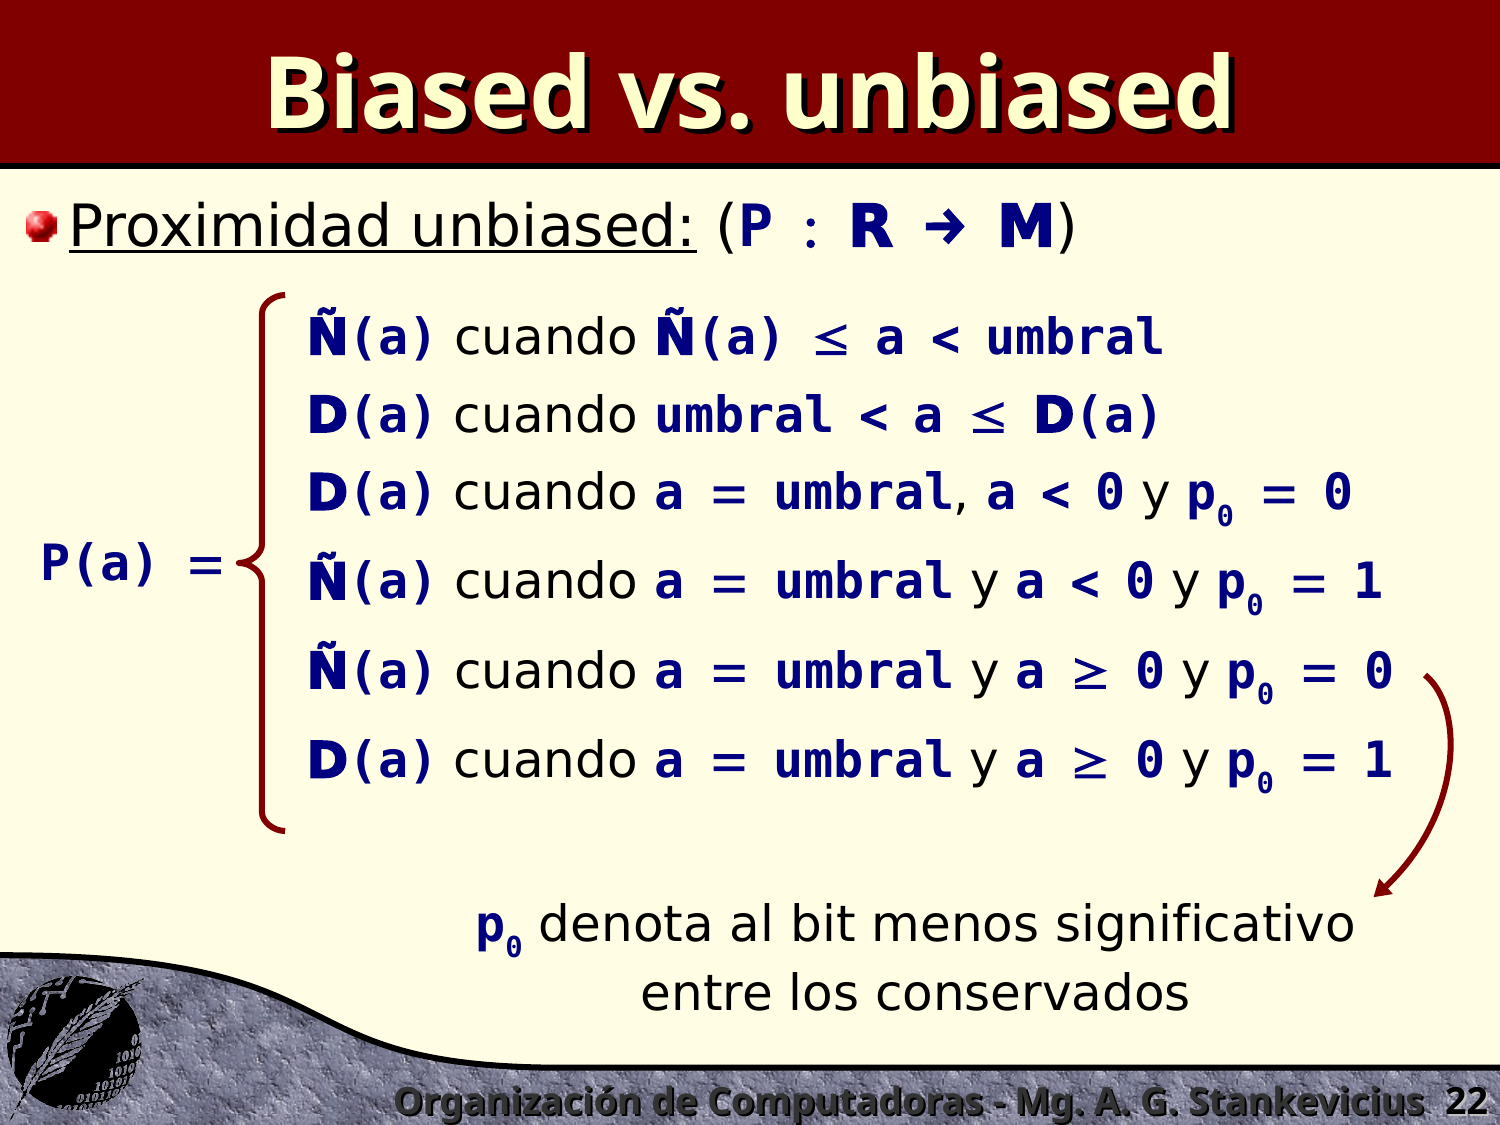

# Biased vs. unbiased
Proximidad unbiased: (P : R → M)
Ñ(a) cuando Ñ(a) ≤ a < umbral
D(a) cuando umbral < a ≤ D(a)
D(a) cuando a = umbral, a < 0 y p0 = 0
Ñ(a) cuando a = umbral y a < 0 y p0 = 1
Ñ(a) cuando a = umbral y a ≥ 0 y p0 = 0
D(a) cuando a = umbral y a ≥ 0 y p0 = 1
P(a) =
p0 denota al bit menos significativo
entre los conservados
22